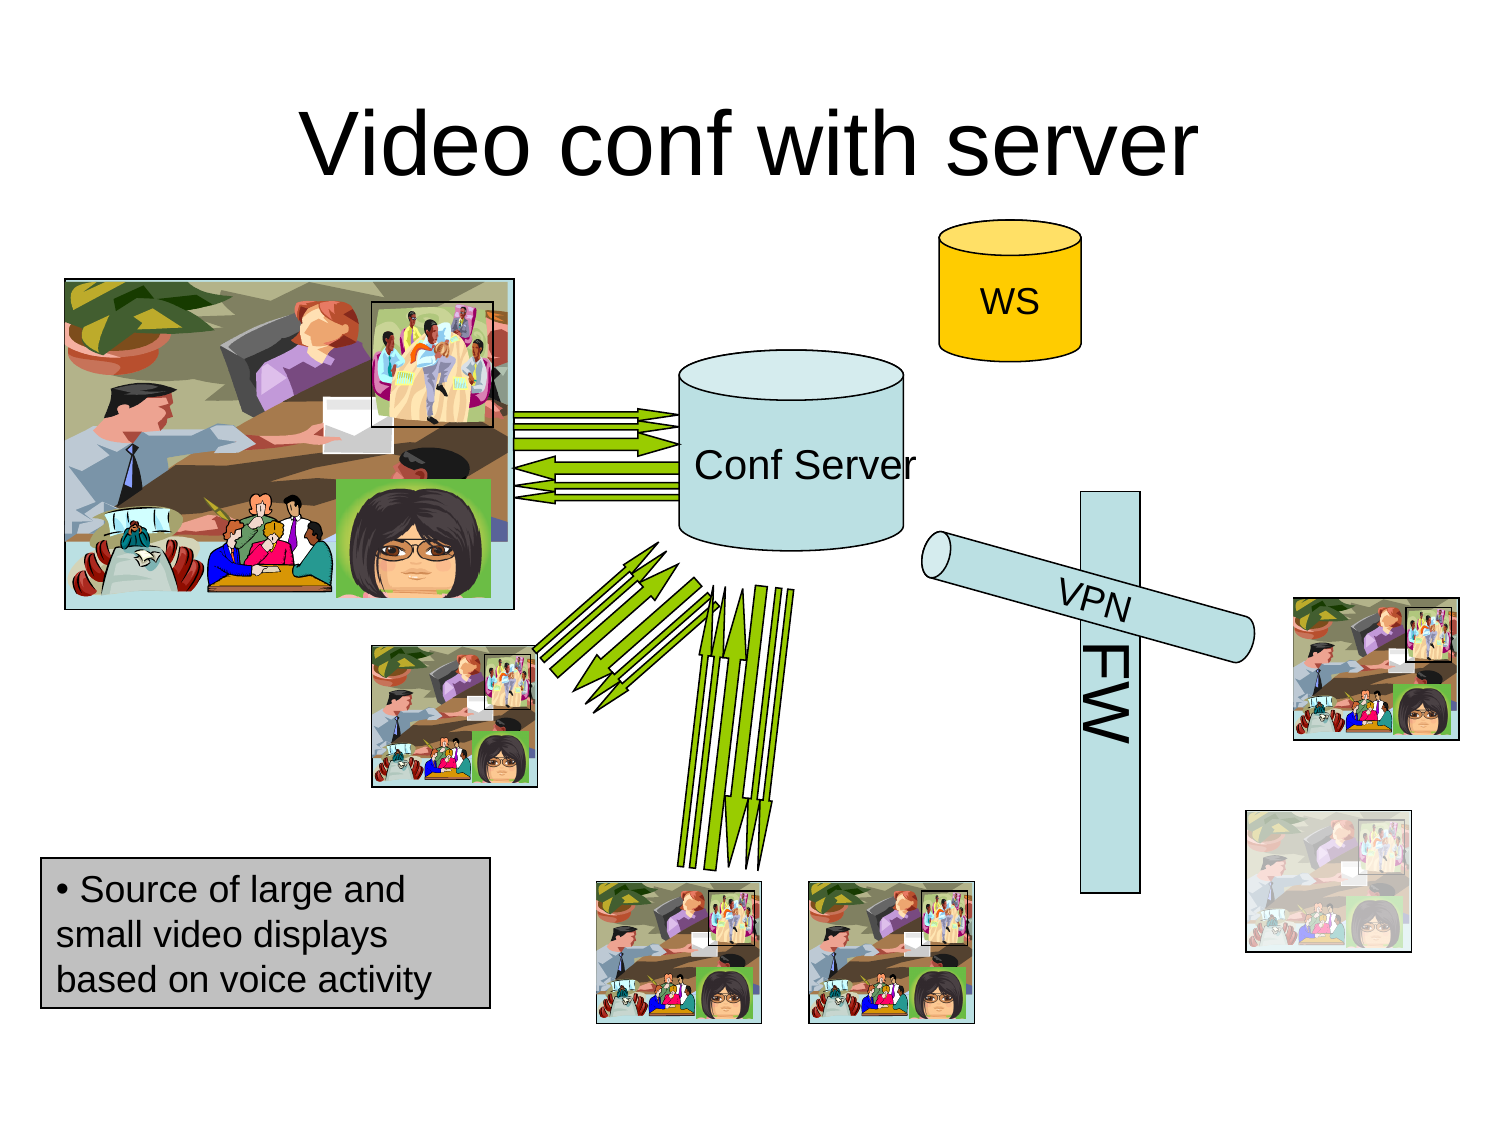

# Video conf with server
WS
Conf Server
VPN
FW
 Source of large and small video displays based on voice activity